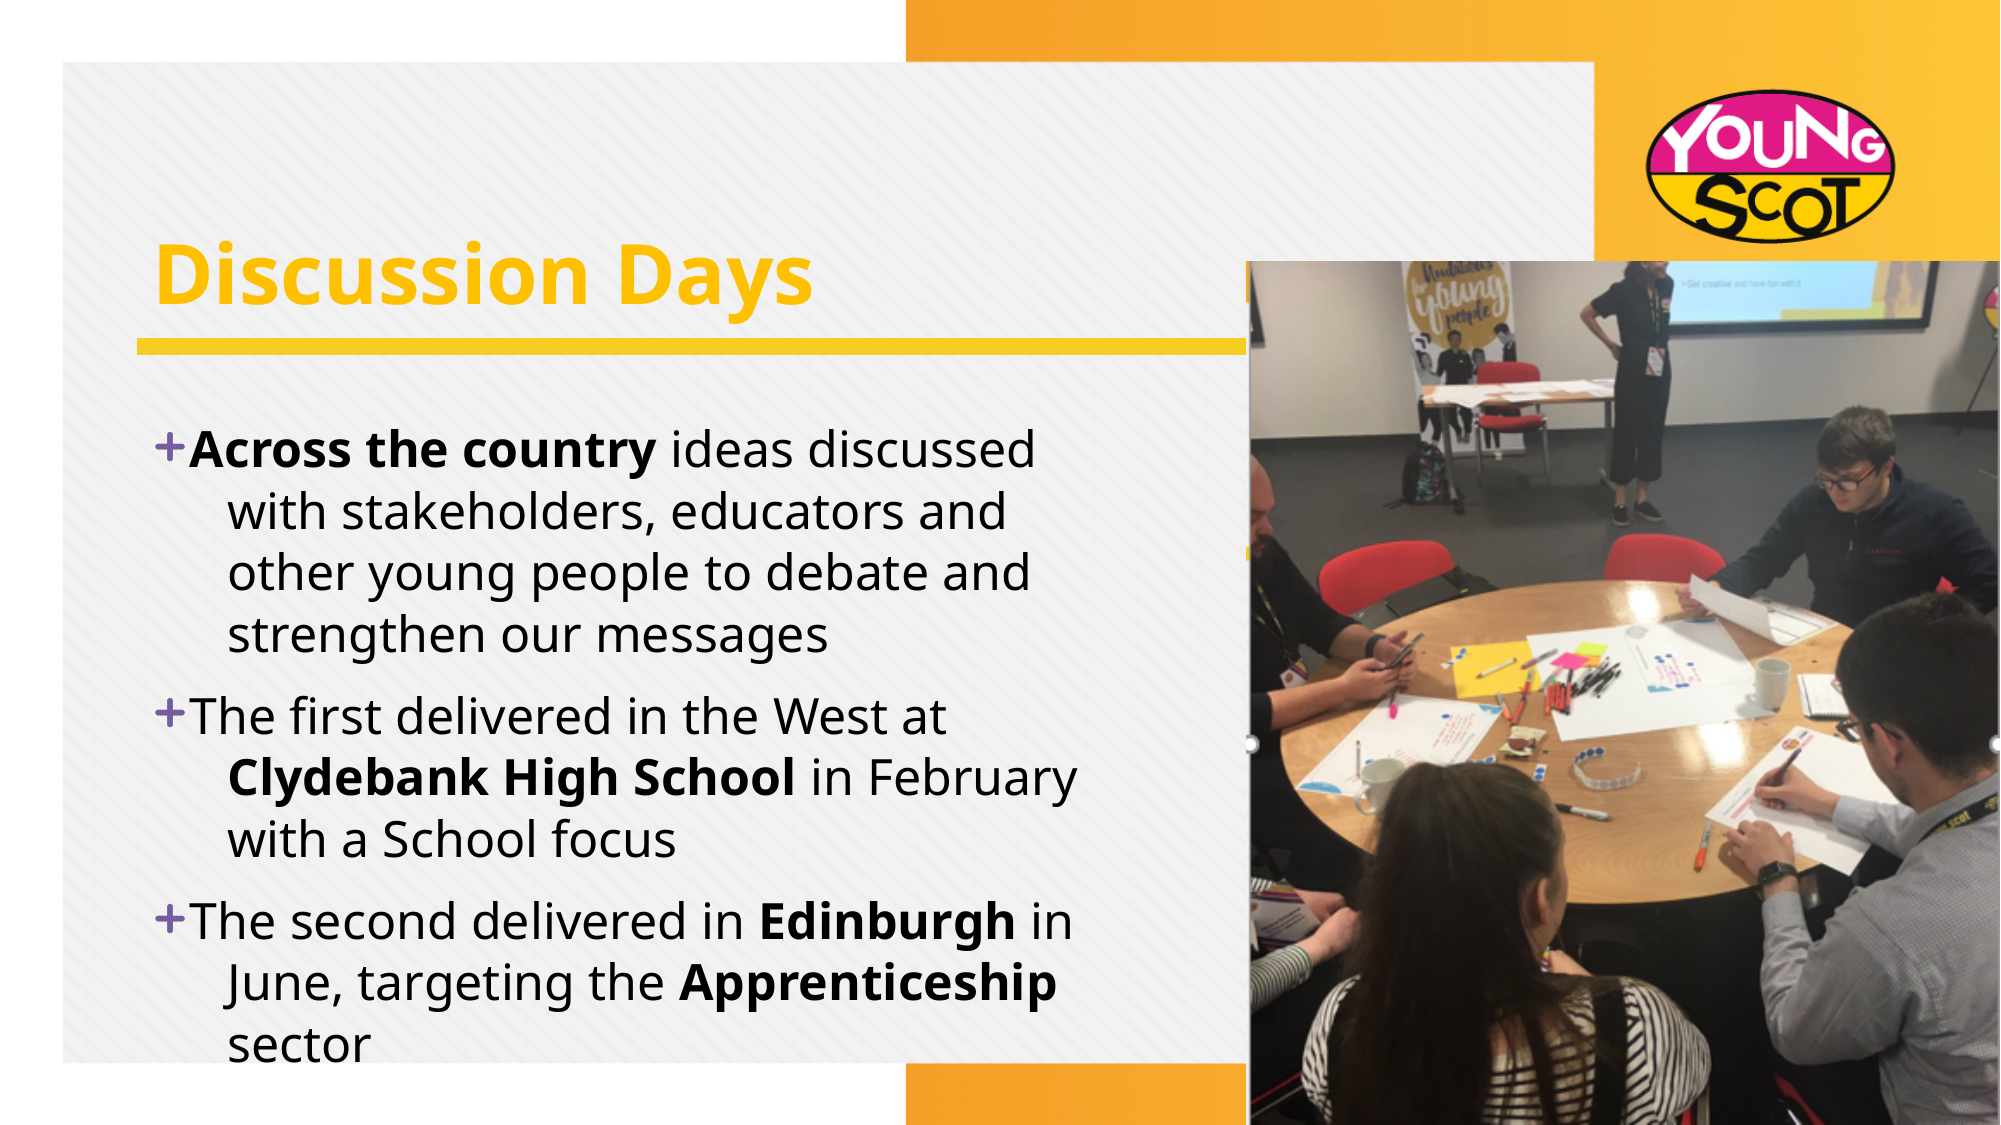

# Discussion Days
Across the country ideas discussed with stakeholders, educators and other young people to debate and strengthen our messages
The first delivered in the West at Clydebank High School in February with a School focus
The second delivered in Edinburgh in June, targeting the Apprenticeship sector